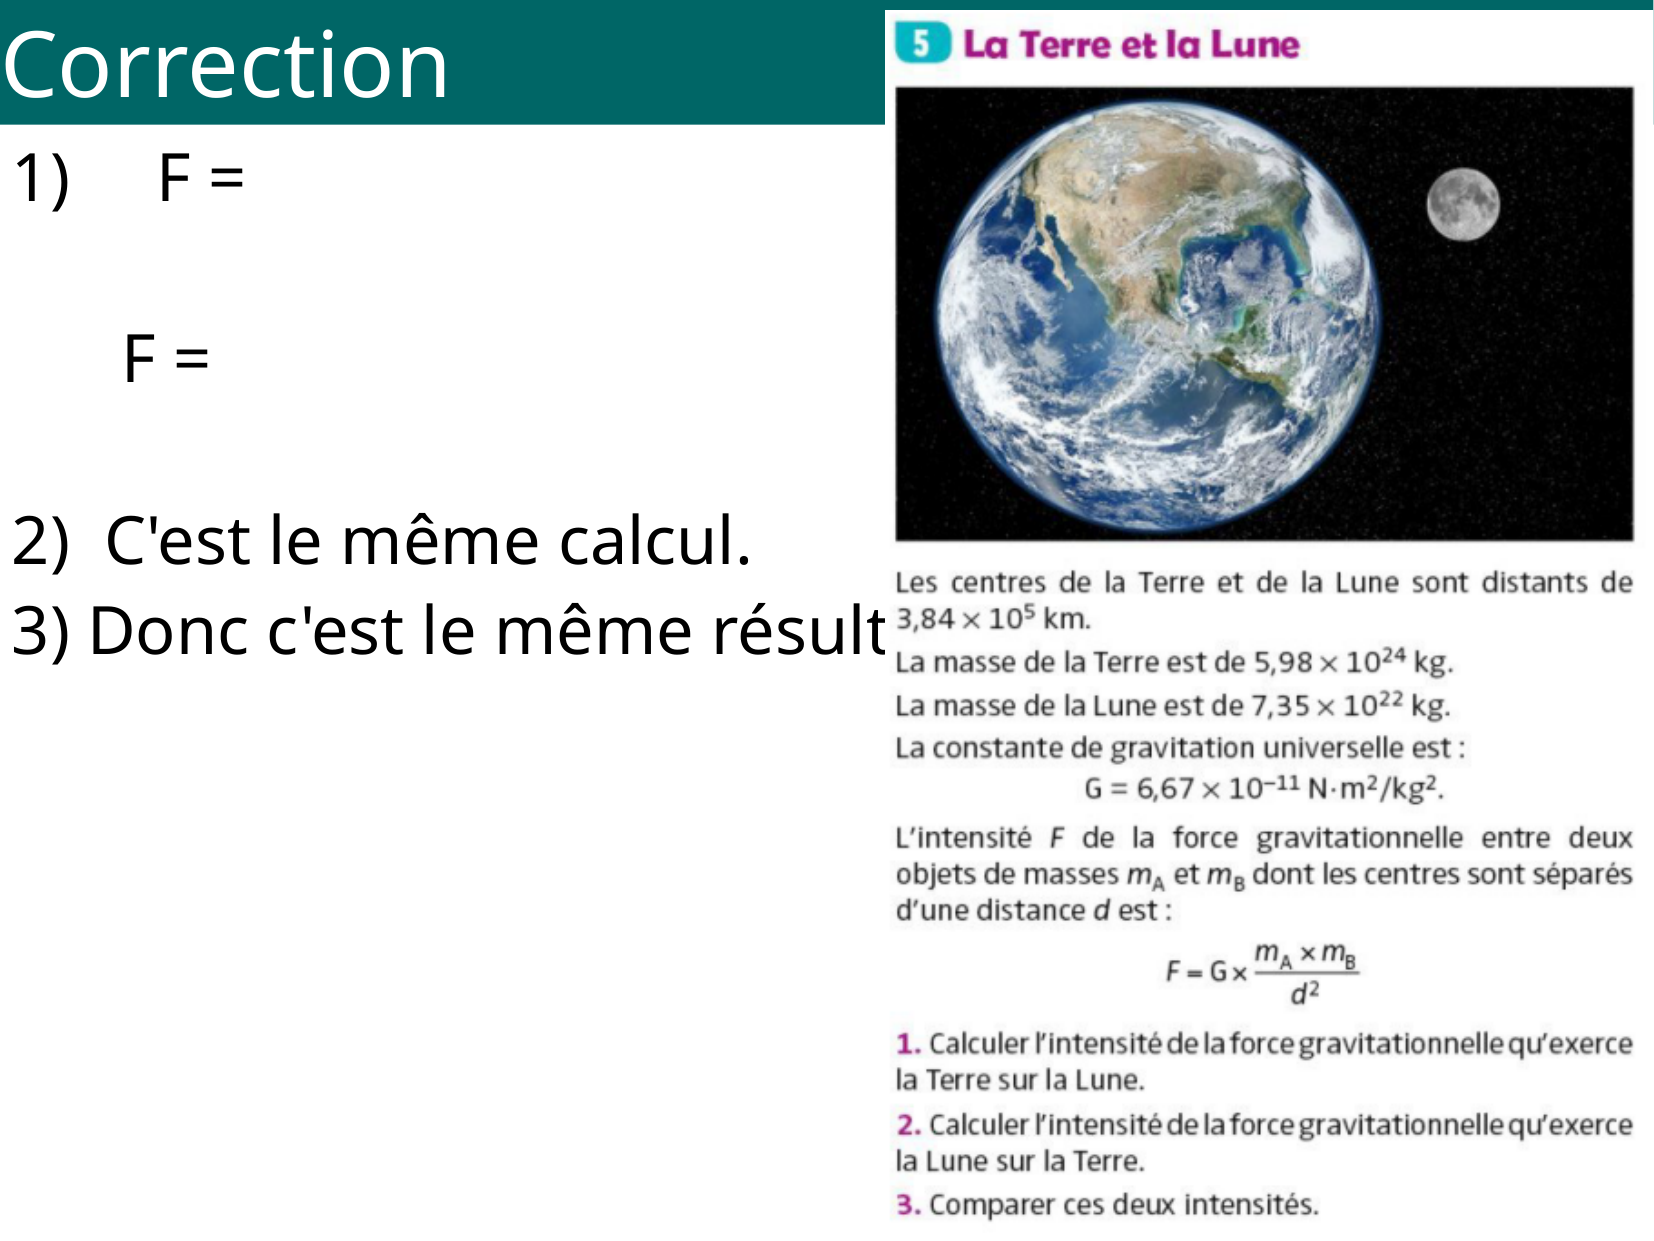

# Correction
 F =
	F =
 C'est le même calcul.
 Donc c'est le même résultat.